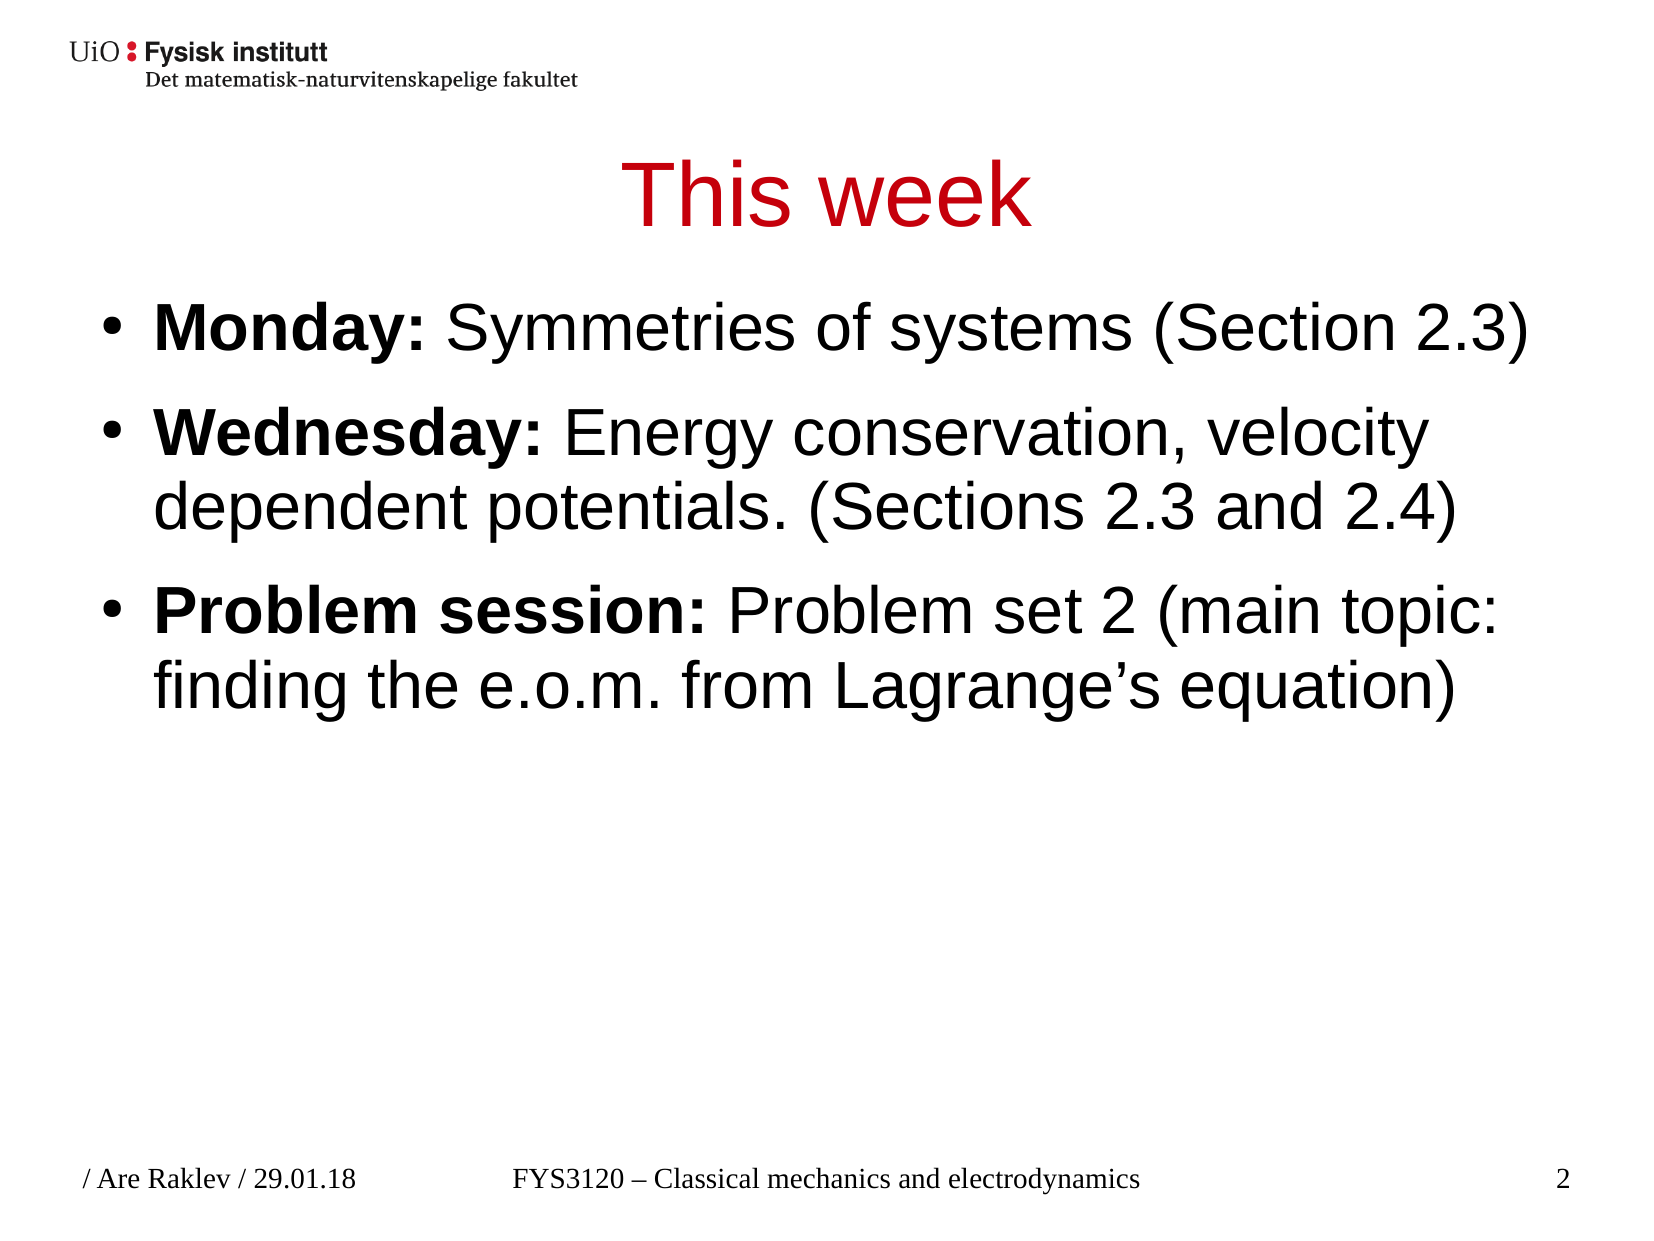

# This week
Monday: Symmetries of systems (Section 2.3)
Wednesday: Energy conservation, velocity dependent potentials. (Sections 2.3 and 2.4)
Problem session: Problem set 2 (main topic: finding the e.o.m. from Lagrange’s equation)
/ Are Raklev / 29.01.18
FYS3120 – Classical mechanics and electrodynamics
2